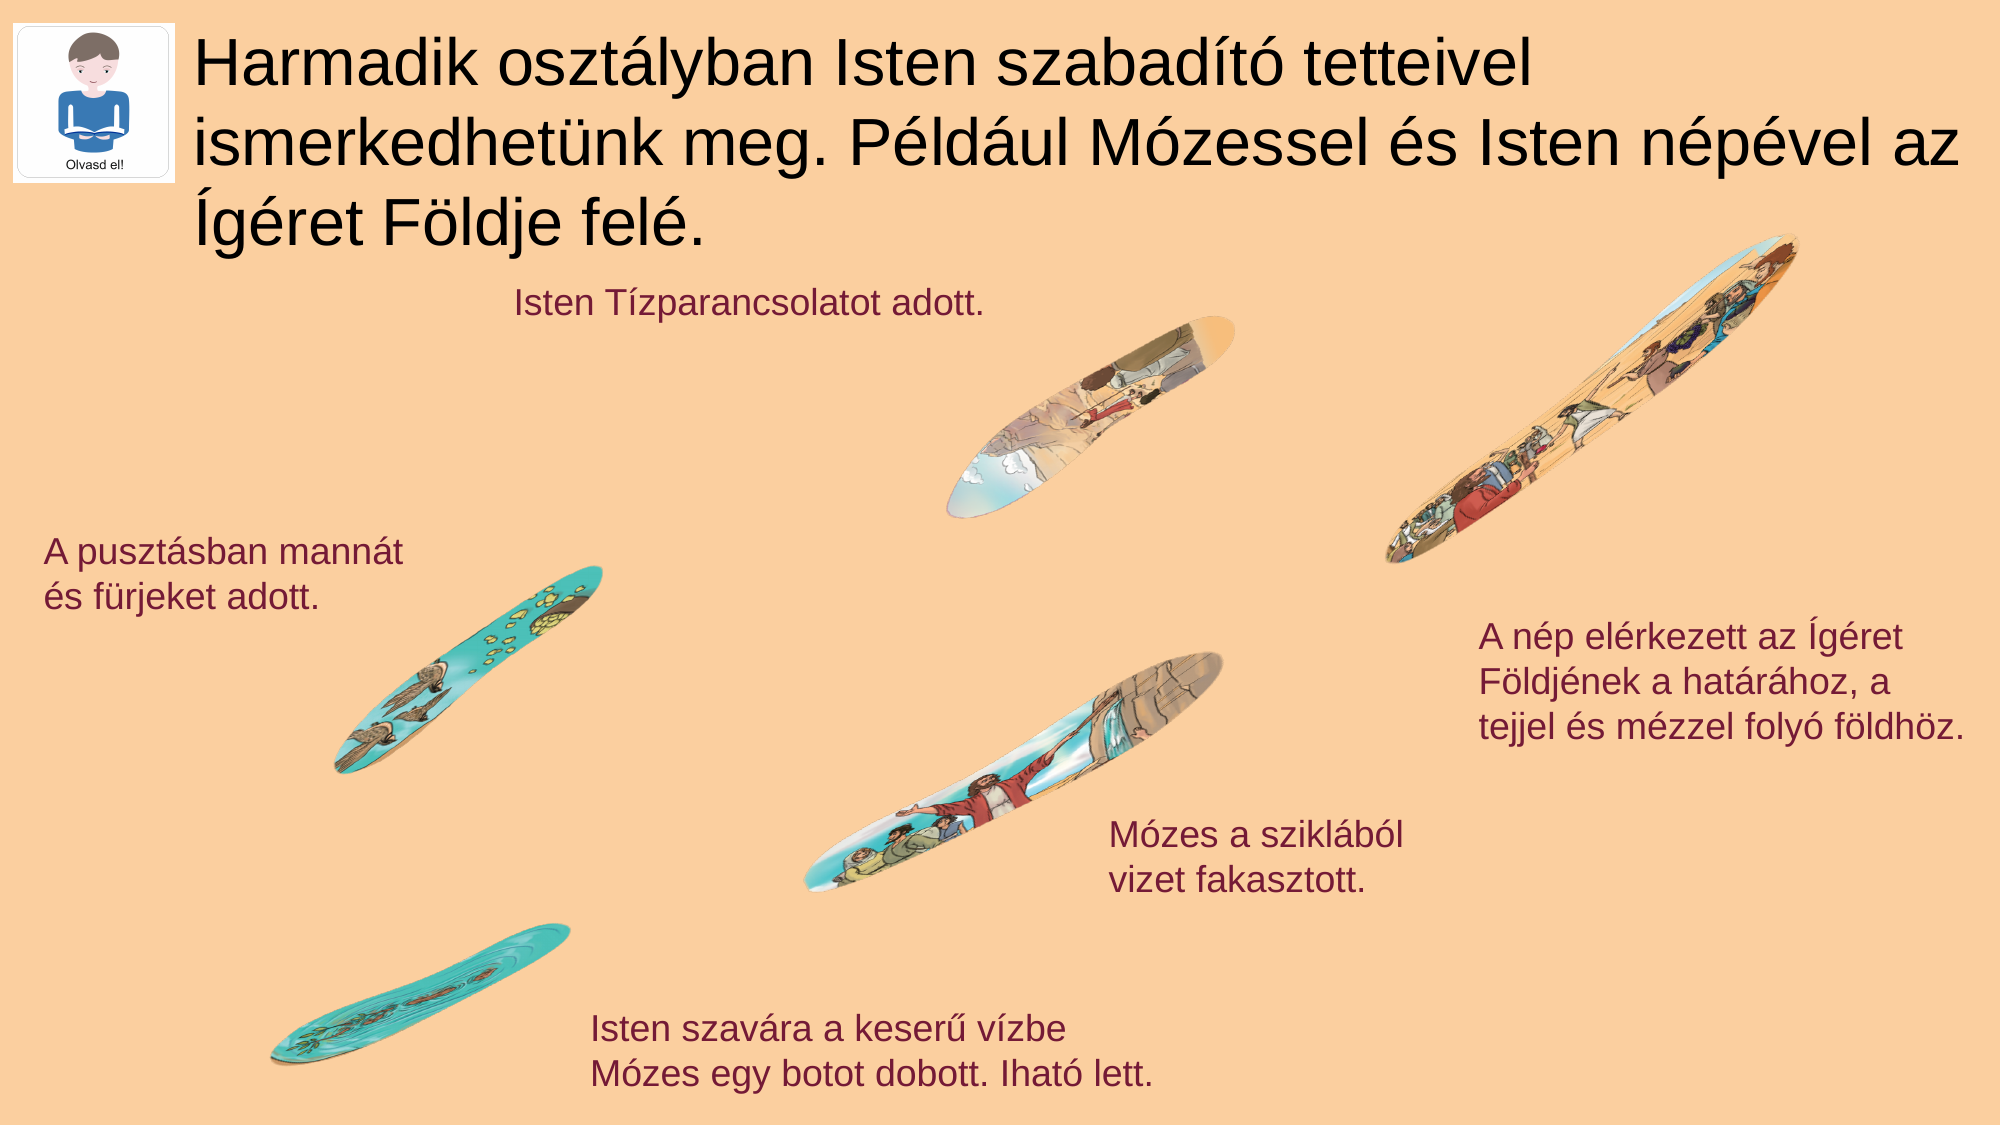

Harmadik osztályban Isten szabadító tetteivel ismerkedhetünk meg. Például Mózessel és Isten népével az Ígéret Földje felé.
Isten Tízparancsolatot adott.
A pusztásban mannát
és fürjeket adott.
A nép elérkezett az Ígéret Földjének a határához, a tejjel és mézzel folyó földhöz.
Mózes a sziklából
vizet fakasztott.
Isten szavára a keserű vízbe
Mózes egy botot dobott. Iható lett.